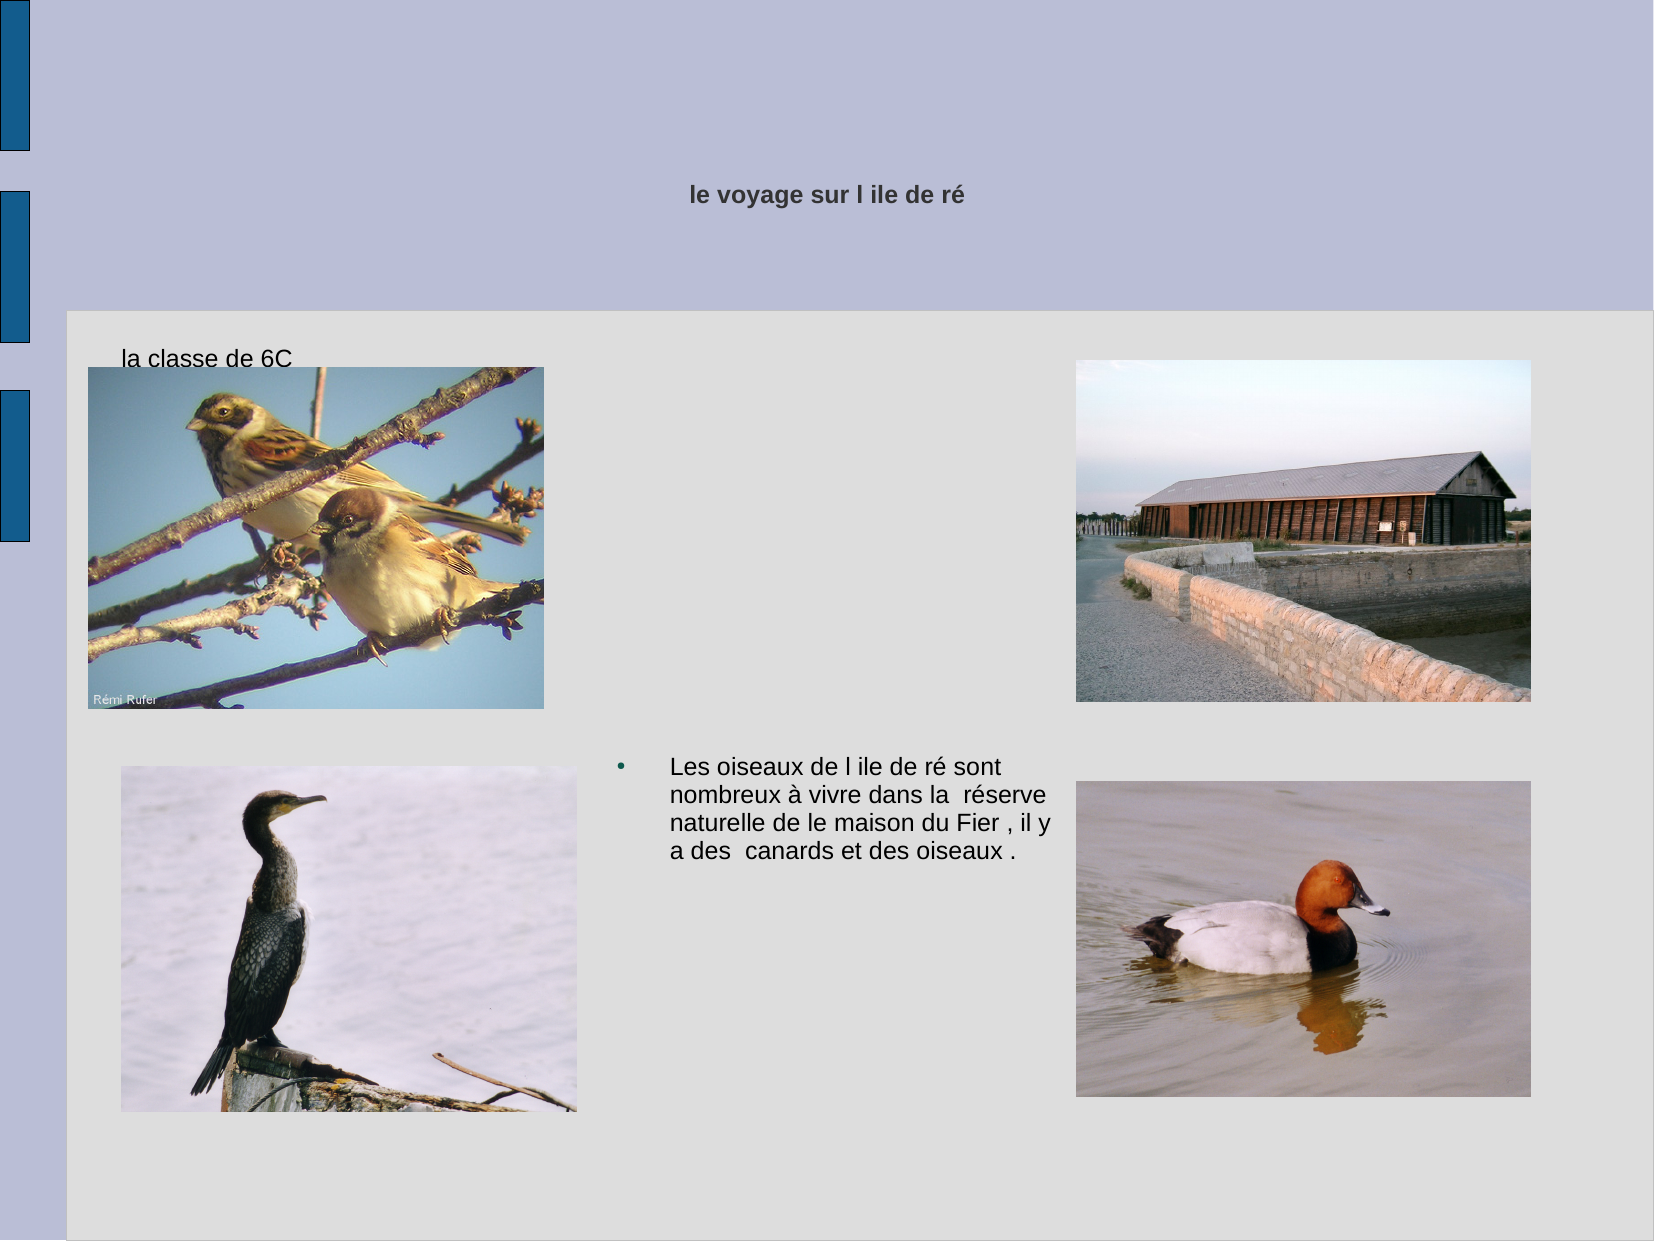

# le voyage sur l ile de ré
la classe de 6C
Les oiseaux de l ile de ré sont nombreux à vivre dans la réserve naturelle de le maison du Fier , il y a des canards et des oiseaux .